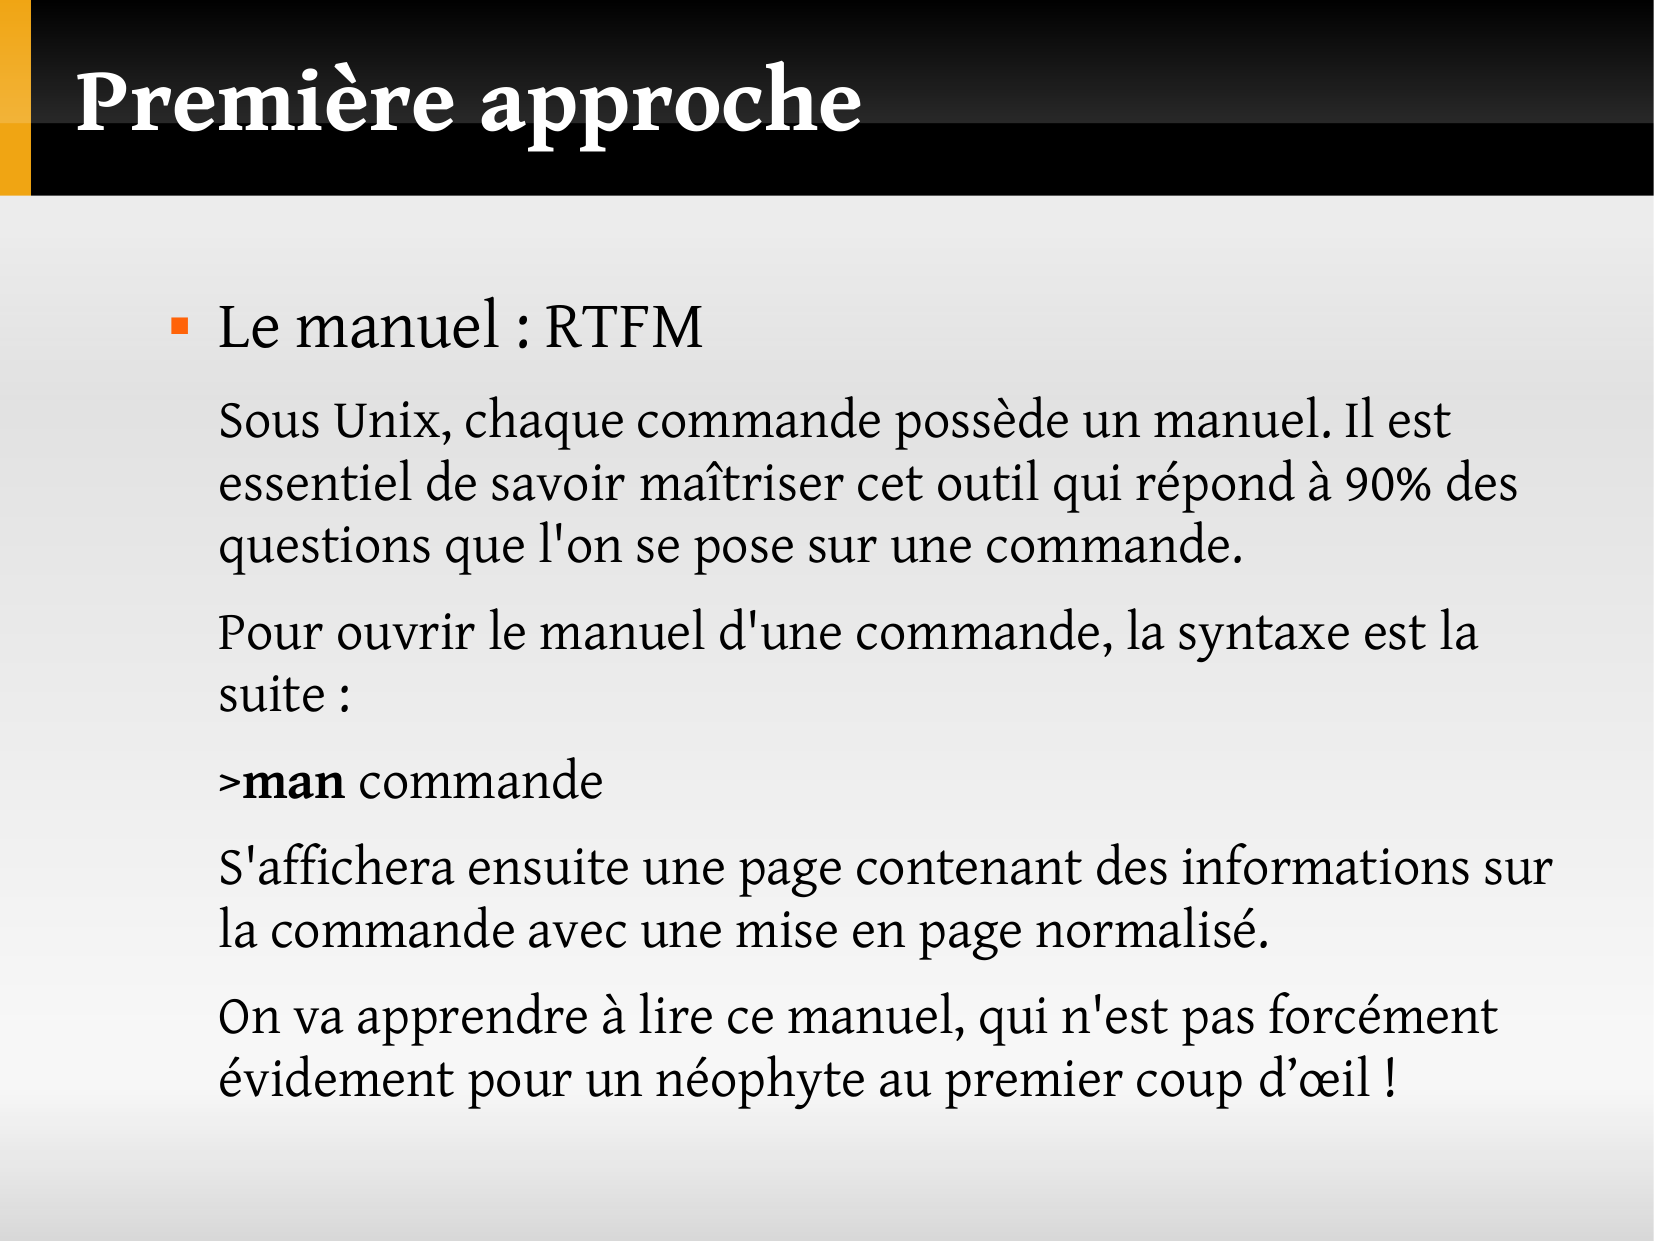

# Première approche
Le manuel : RTFM
Sous Unix, chaque commande possède un manuel. Il est essentiel de savoir maîtriser cet outil qui répond à 90% des questions que l'on se pose sur une commande.
Pour ouvrir le manuel d'une commande, la syntaxe est la suite :
>man commande
S'affichera ensuite une page contenant des informations sur la commande avec une mise en page normalisé.
On va apprendre à lire ce manuel, qui n'est pas forcément évidement pour un néophyte au premier coup d’œil !